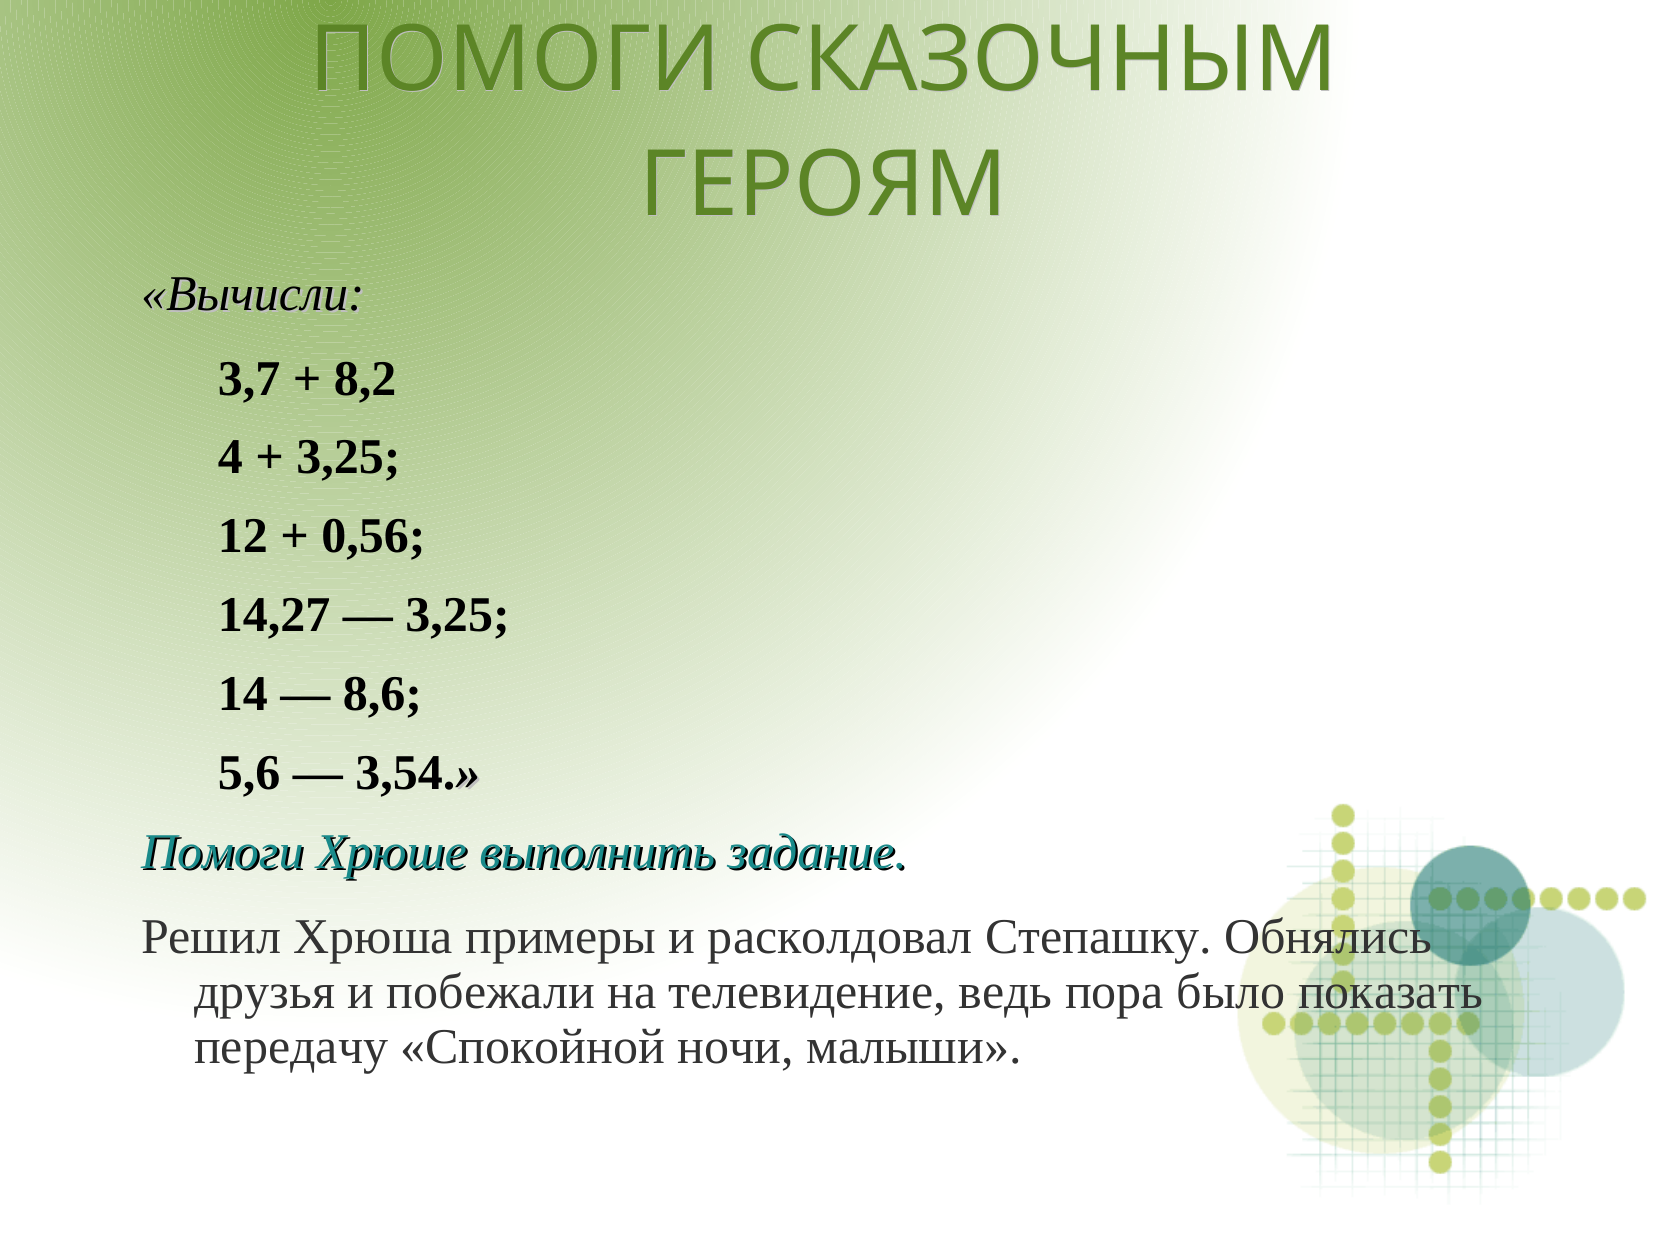

# ПОМОГИ СКАЗОЧНЫМ ГЕРОЯМ
«Вычисли:
3,7 + 8,2
4 + 3,25;
12 + 0,56;
14,27 — 3,25;
14 — 8,6;
5,6 — 3,54.»
Помоги Хрюше выполнить задание.
Решил Хрюша примеры и расколдовал Степашку. Обнялись друзья и побежали на телевидение, ведь пора было показать передачу «Спокойной ночи, малыши».